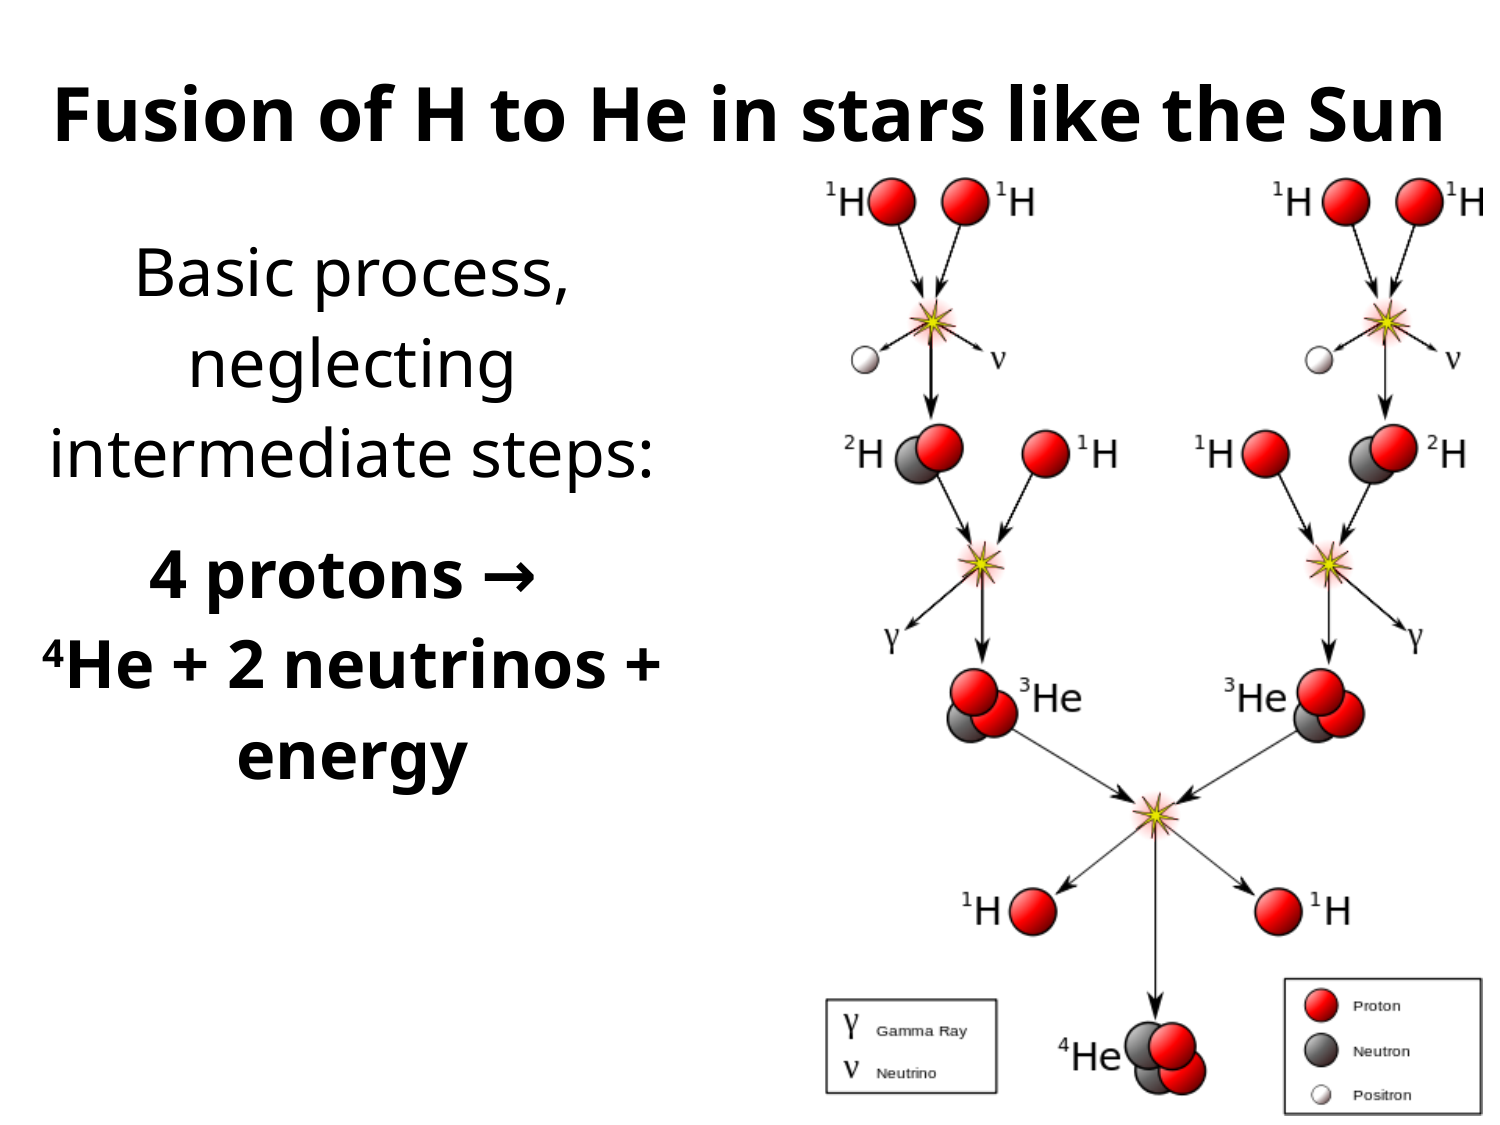

# Fusion of H to He in stars like the Sun
Basic process, neglecting intermediate steps:
4 protons →
4He + 2 neutrinos + energy